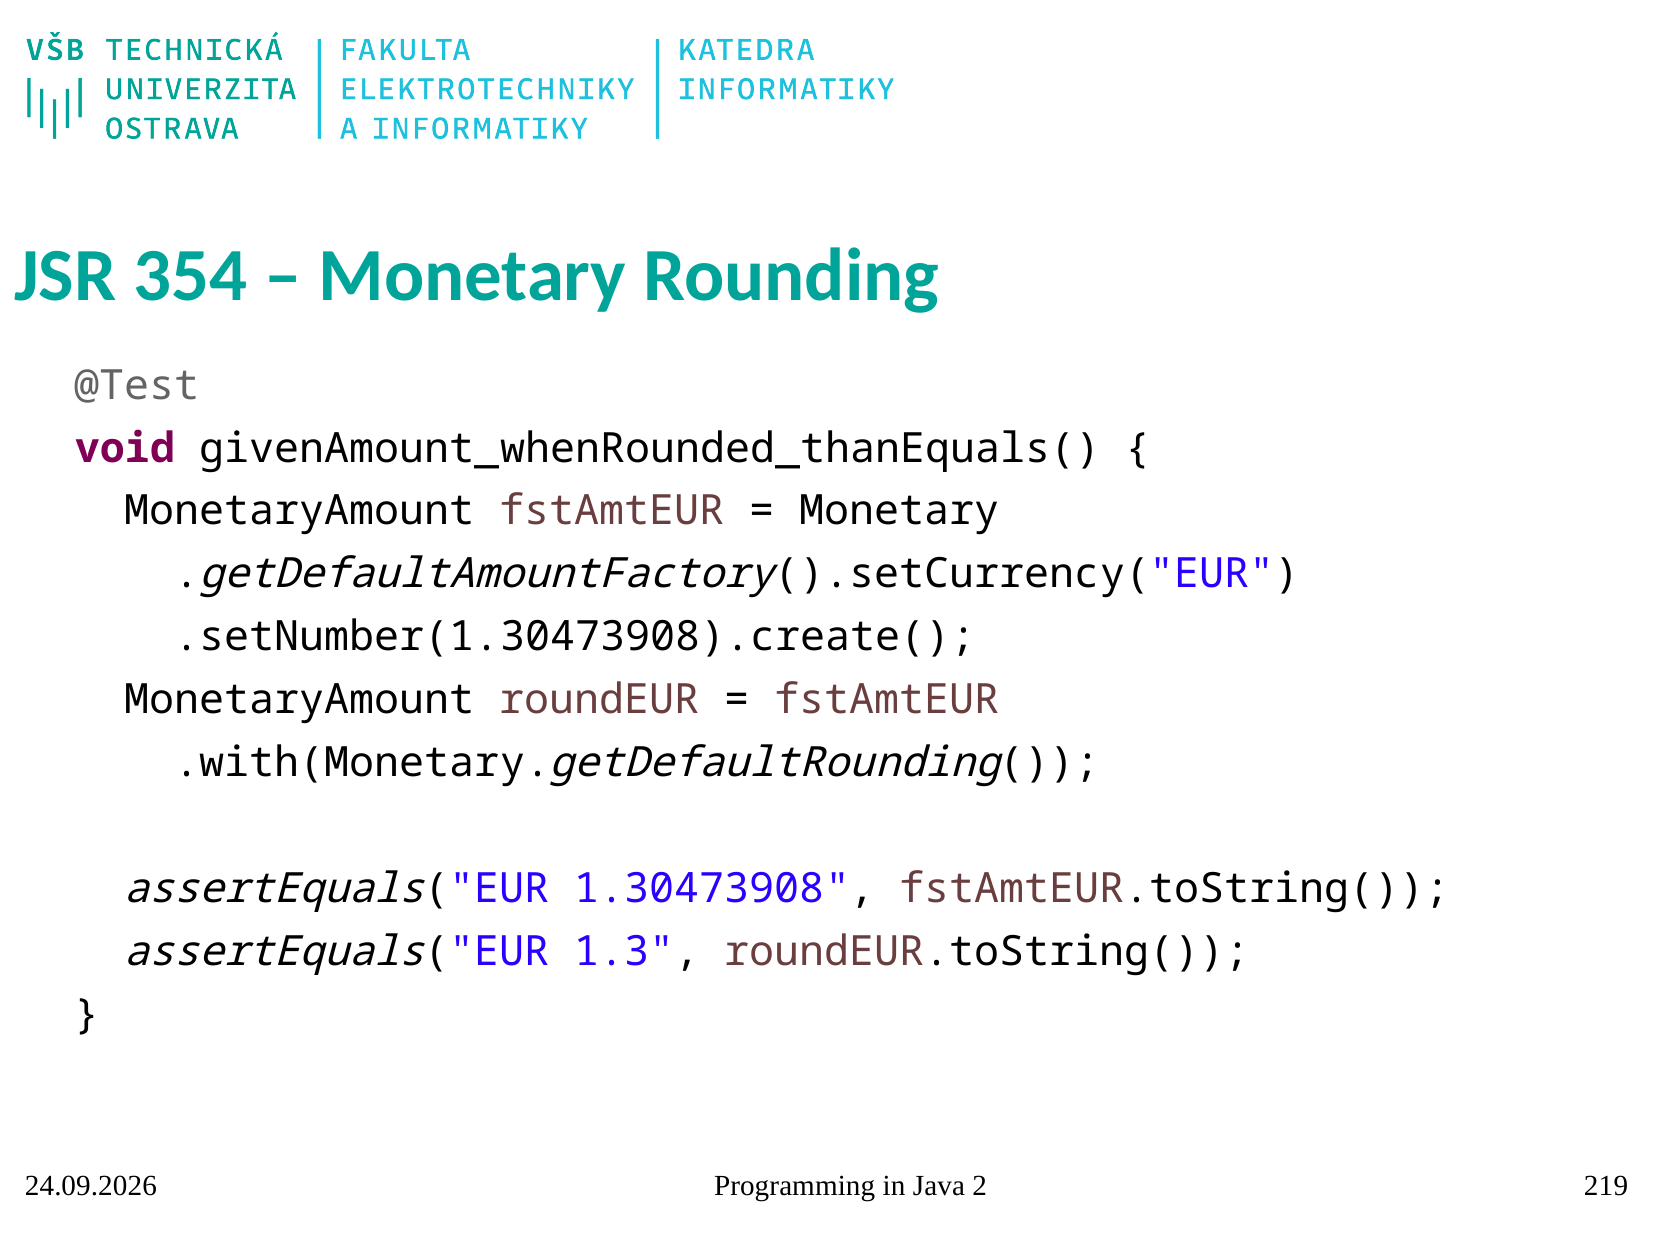

# JSR 354 – Monetary Rounding
 @Test
 void givenAmount_whenRounded_thanEquals() {
 MonetaryAmount fstAmtEUR = Monetary
 .getDefaultAmountFactory().setCurrency("EUR")
 .setNumber(1.30473908).create();
 MonetaryAmount roundEUR = fstAmtEUR
 .with(Monetary.getDefaultRounding());
 assertEquals("EUR 1.30473908", fstAmtEUR.toString());
 assertEquals("EUR 1.3", roundEUR.toString());
 }
Programming in Java 2
219